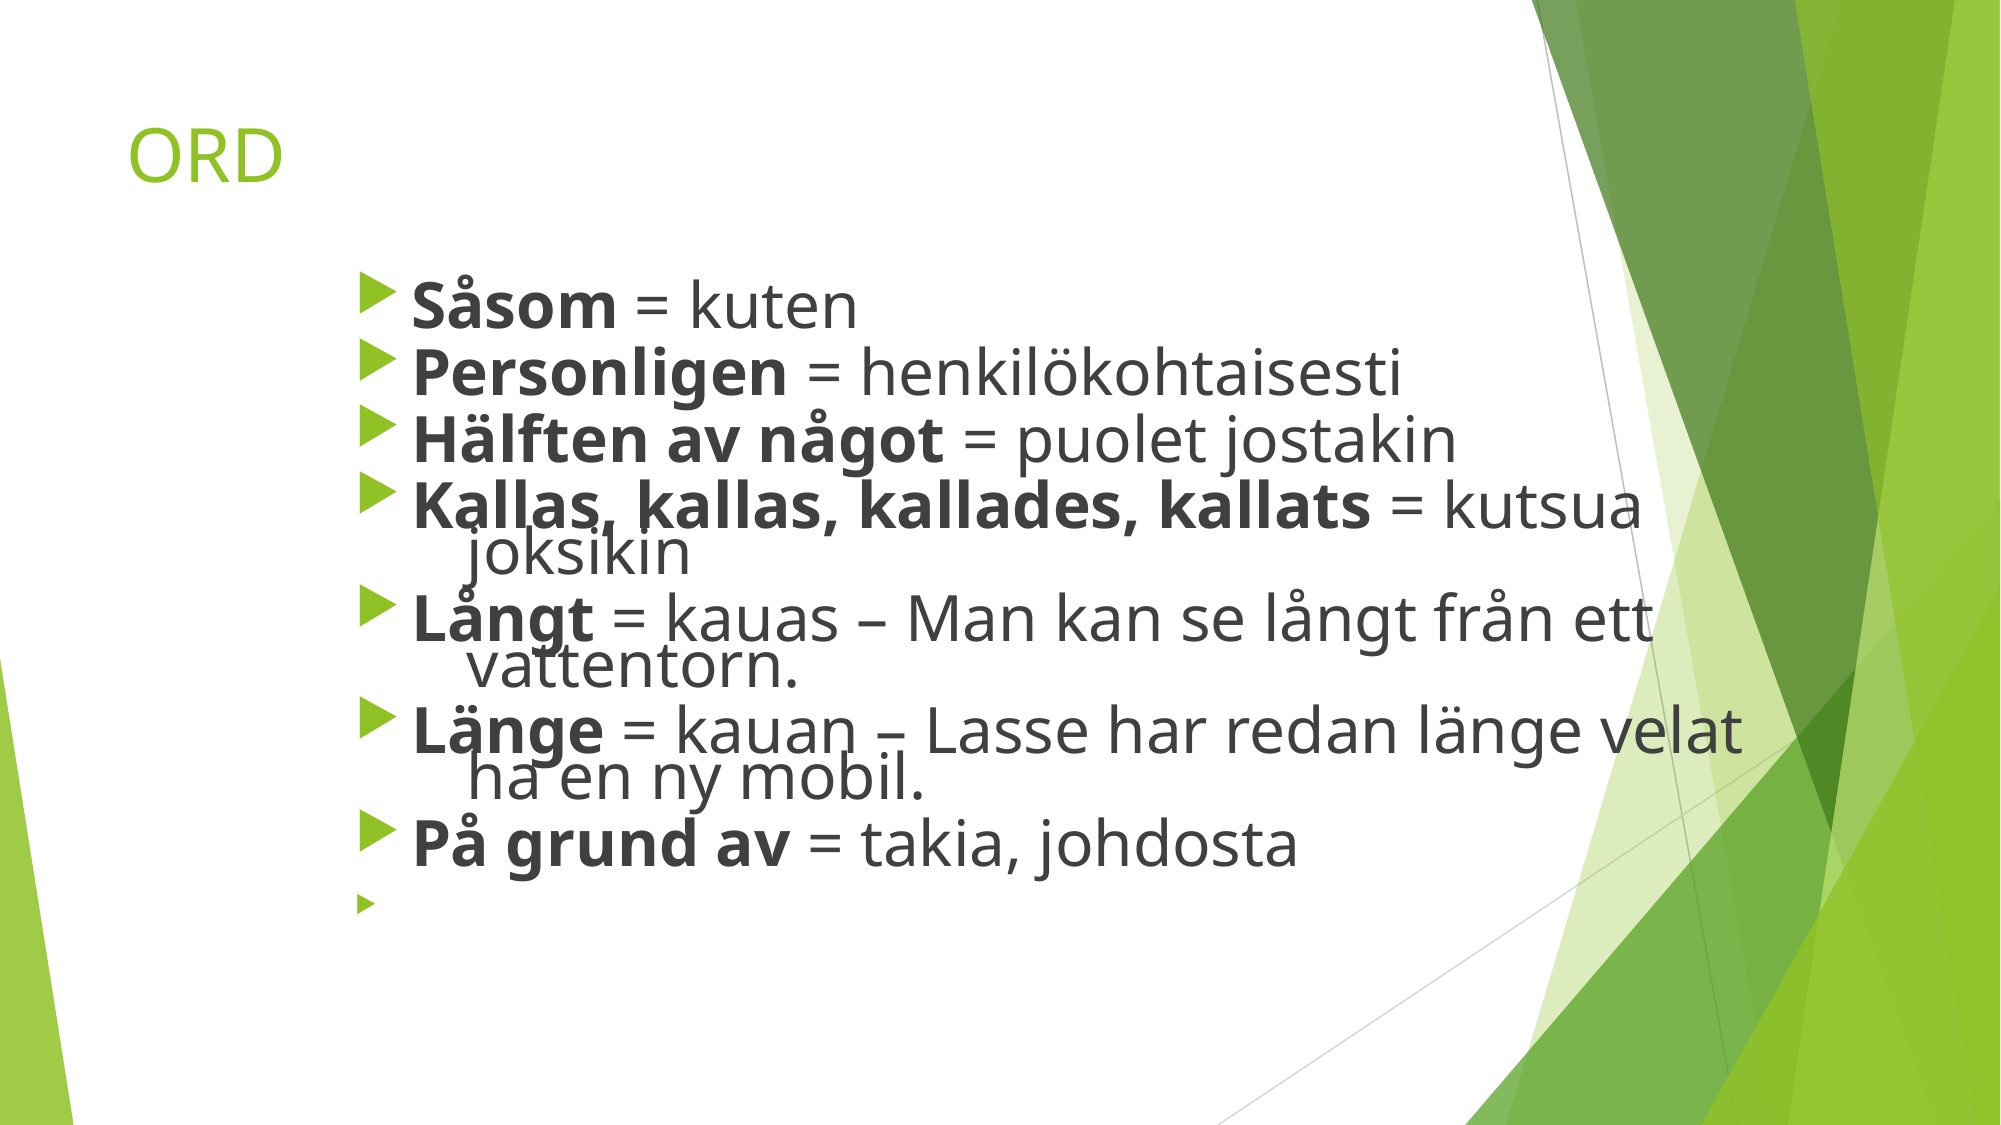

# ORD
Såsom = kuten
Personligen = henkilökohtaisesti
Hälften av något = puolet jostakin
Kallas, kallas, kallades, kallats = kutsua joksikin
Långt = kauas – Man kan se långt från ett vattentorn.
Länge = kauan – Lasse har redan länge velat ha en ny mobil.
På grund av = takia, johdosta